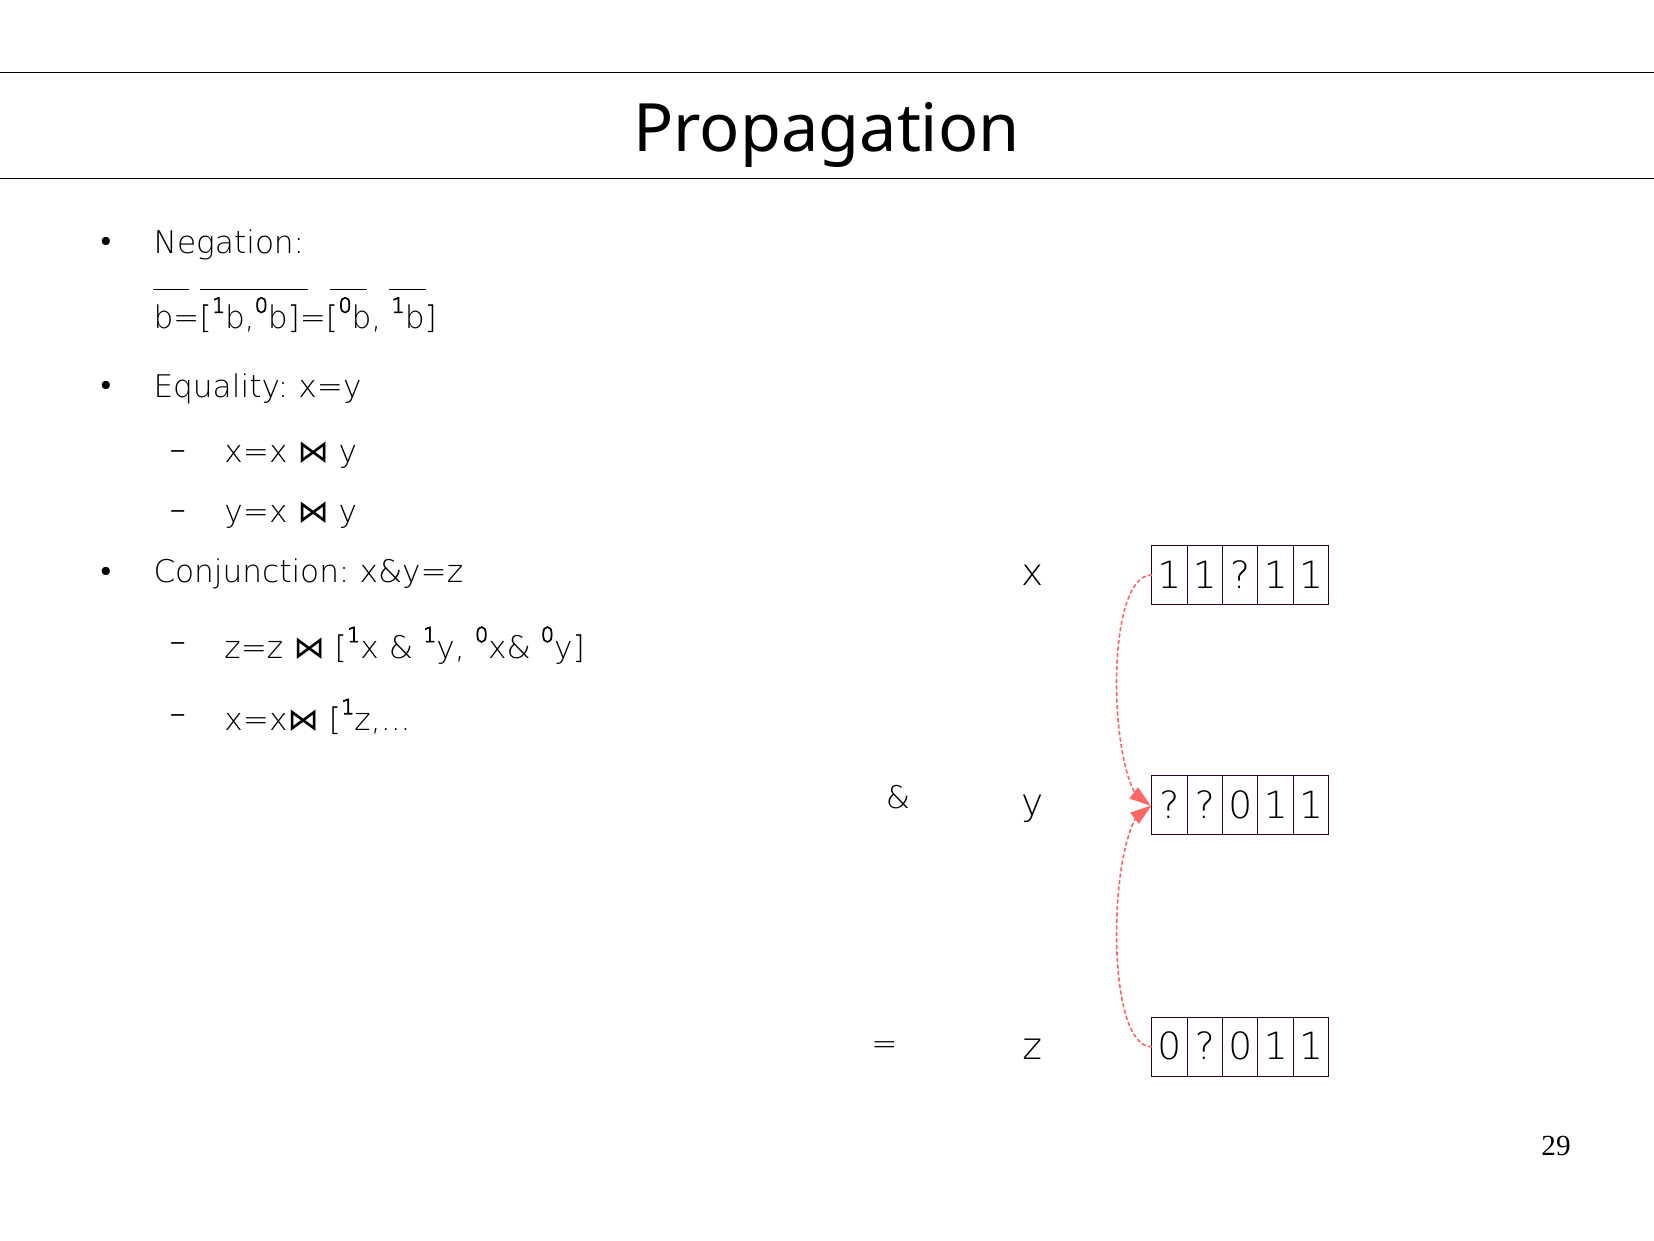

And A conjunct is set to zero if ON THE ONE HAND, z is set to zero AND the other conjunct is set to one
Propagation
# Negation:
b=[1b,0b]=[0b, 1b]
Equality: x=y
x=x ⋈ y
y=x ⋈ y
Conjunction: x&y=z
z=z ⋈ [1x & 1y, 0x& 0y]
x=x⋈ [1z,...
x
1
1
?
1
1
y
?
?
0
1
1
&
0
?
0
1
1
z
=
29